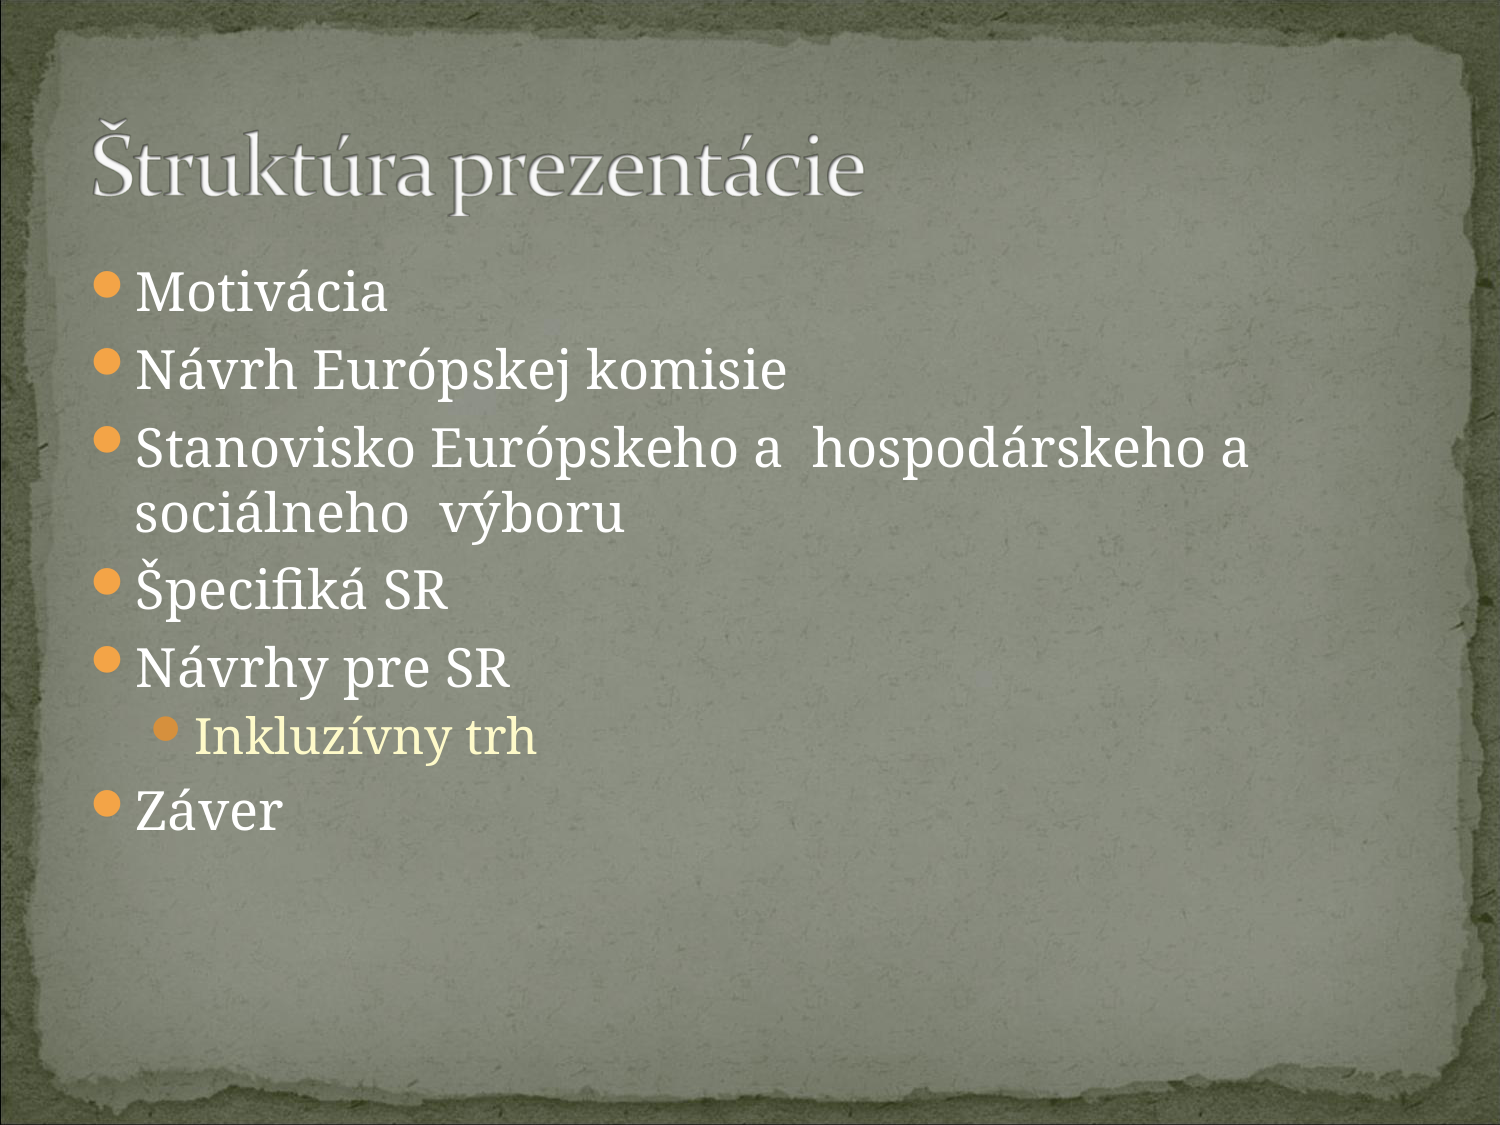

# Motivácia
Návrh Európskej komisie
Stanovisko Európskeho a hospodárskeho a sociálneho výboru
Špecifiká SR
Návrhy pre SR
Inkluzívny trh
Záver